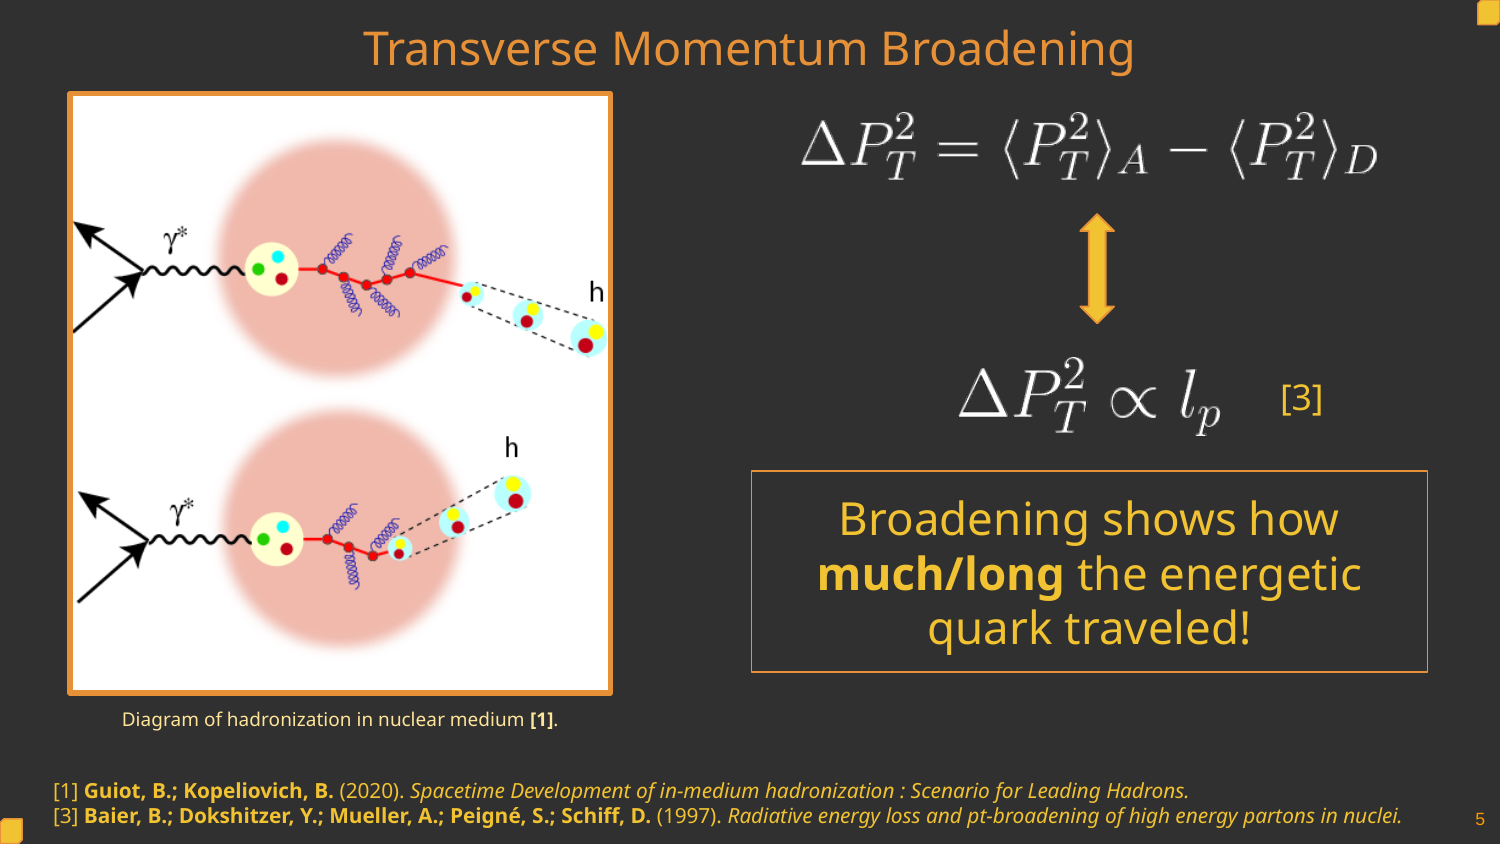

# Transverse Momentum Broadening
[3]
Broadening shows how much/long the energetic quark traveled!
Diagram of hadronization in nuclear medium [1].
[1] Guiot, B.; Kopeliovich, B. (2020). Spacetime Development of in-medium hadronization : Scenario for Leading Hadrons.
[3] Baier, B.; Dokshitzer, Y.; Mueller, A.; Peigné, S.; Schiff, D. (1997). Radiative energy loss and pt-broadening of high energy partons in nuclei.